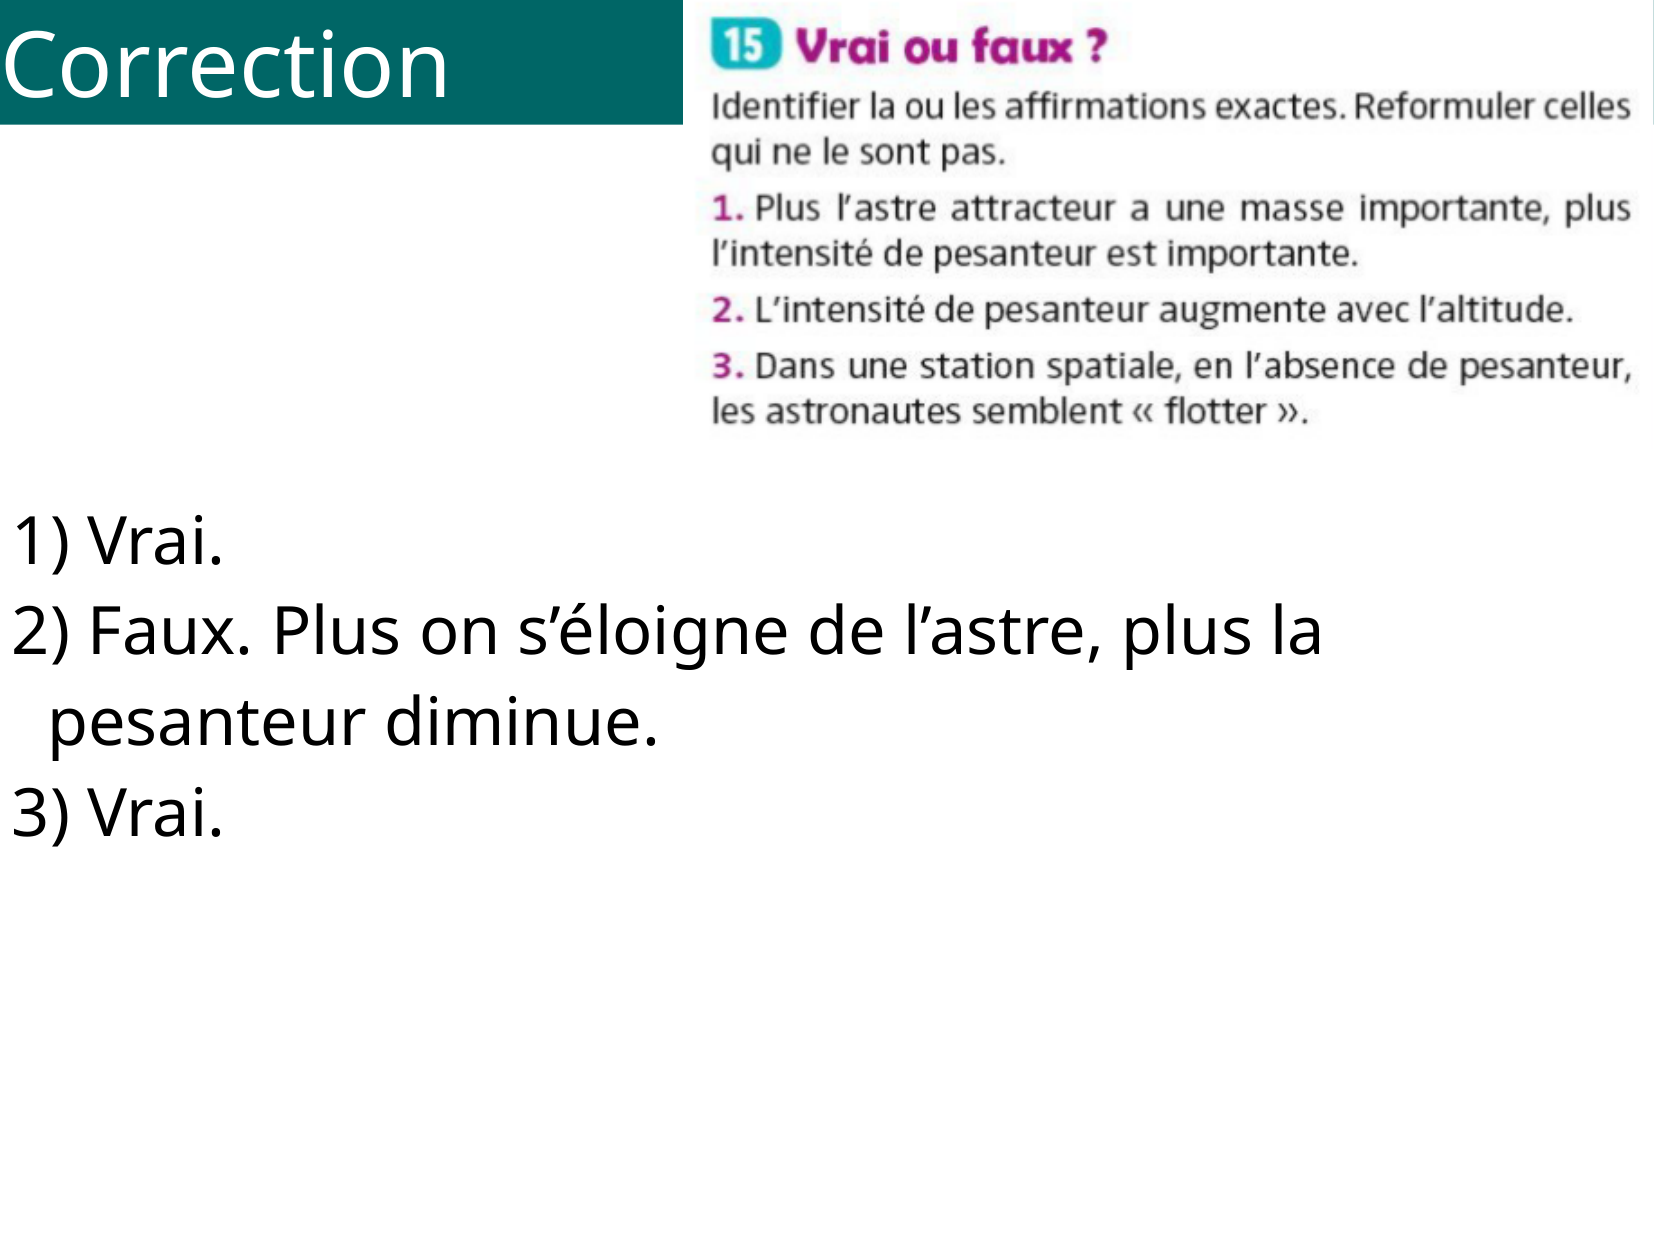

# Correction
 Vrai.
 Faux. Plus on s’éloigne de l’astre, plus la pesanteur diminue.
 Vrai.